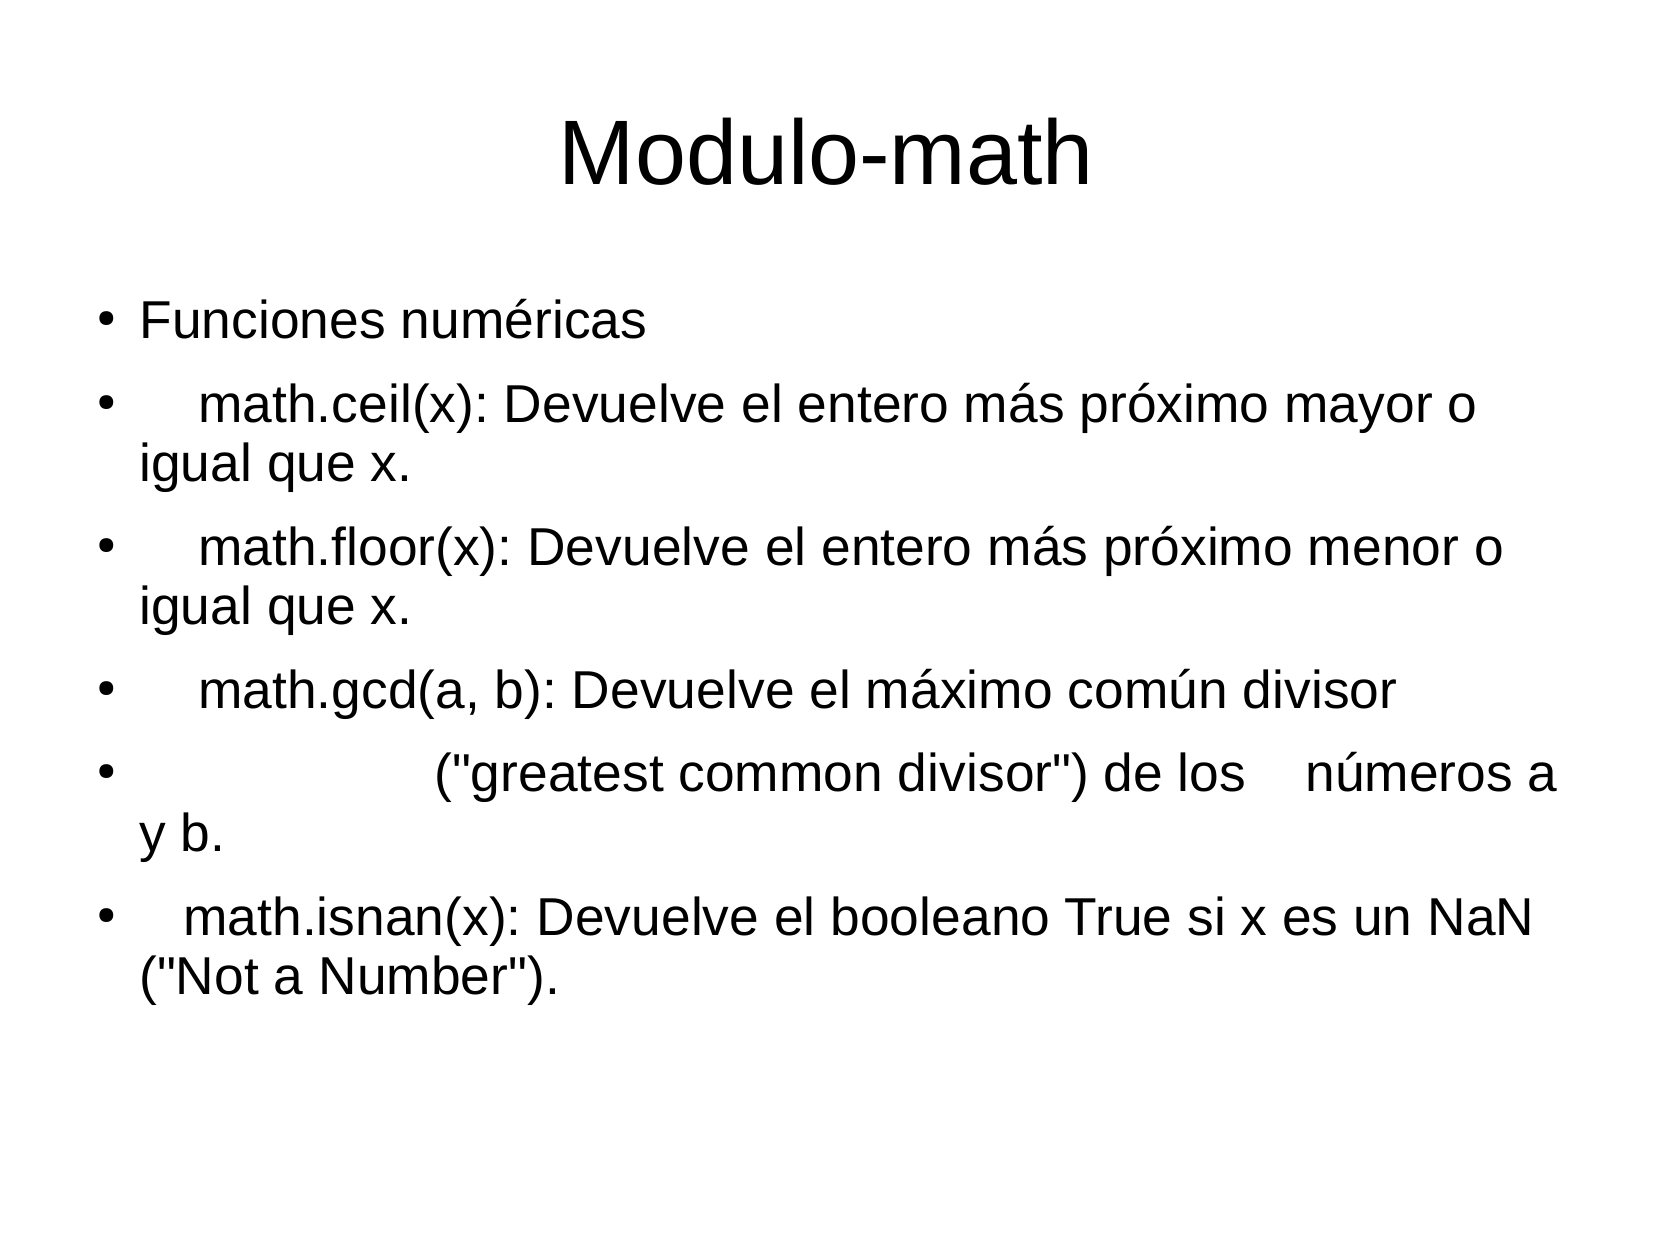

# Modulo-math
Funciones numéricas
 math.ceil(x): Devuelve el entero más próximo mayor o igual que x.
 math.floor(x): Devuelve el entero más próximo menor o igual que x.
 math.gcd(a, b): Devuelve el máximo común divisor
 ("greatest common divisor") de los números a y b.
 math.isnan(x): Devuelve el booleano True si x es un NaN ("Not a Number").